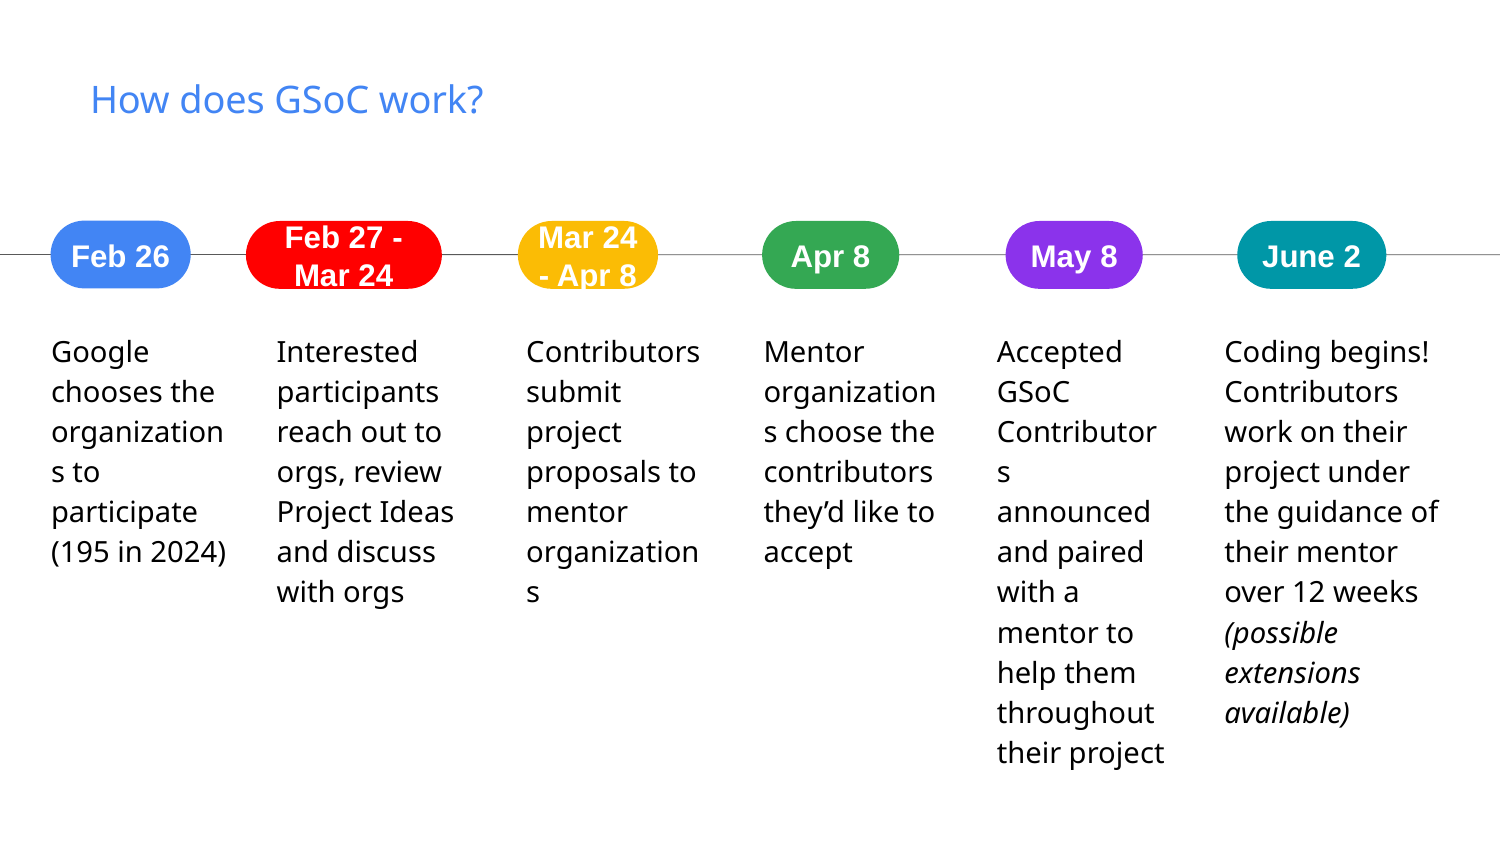

# How does GSoC work?
Feb 26
Feb 27 - Mar 24
Mar 24 - Apr 8
Apr 8
May 8
June 2
Google chooses the organizations to participate (195 in 2024)
Interested participants reach out to orgs, review Project Ideas and discuss with orgs
Contributors submit project proposals to mentor organizations
Mentor organizations choose the contributors they’d like to accept
Accepted GSoC Contributors announced and paired with a mentor to help them throughout their project
Coding begins! Contributors work on their project under the guidance of their mentor over 12 weeks (possible extensions available)